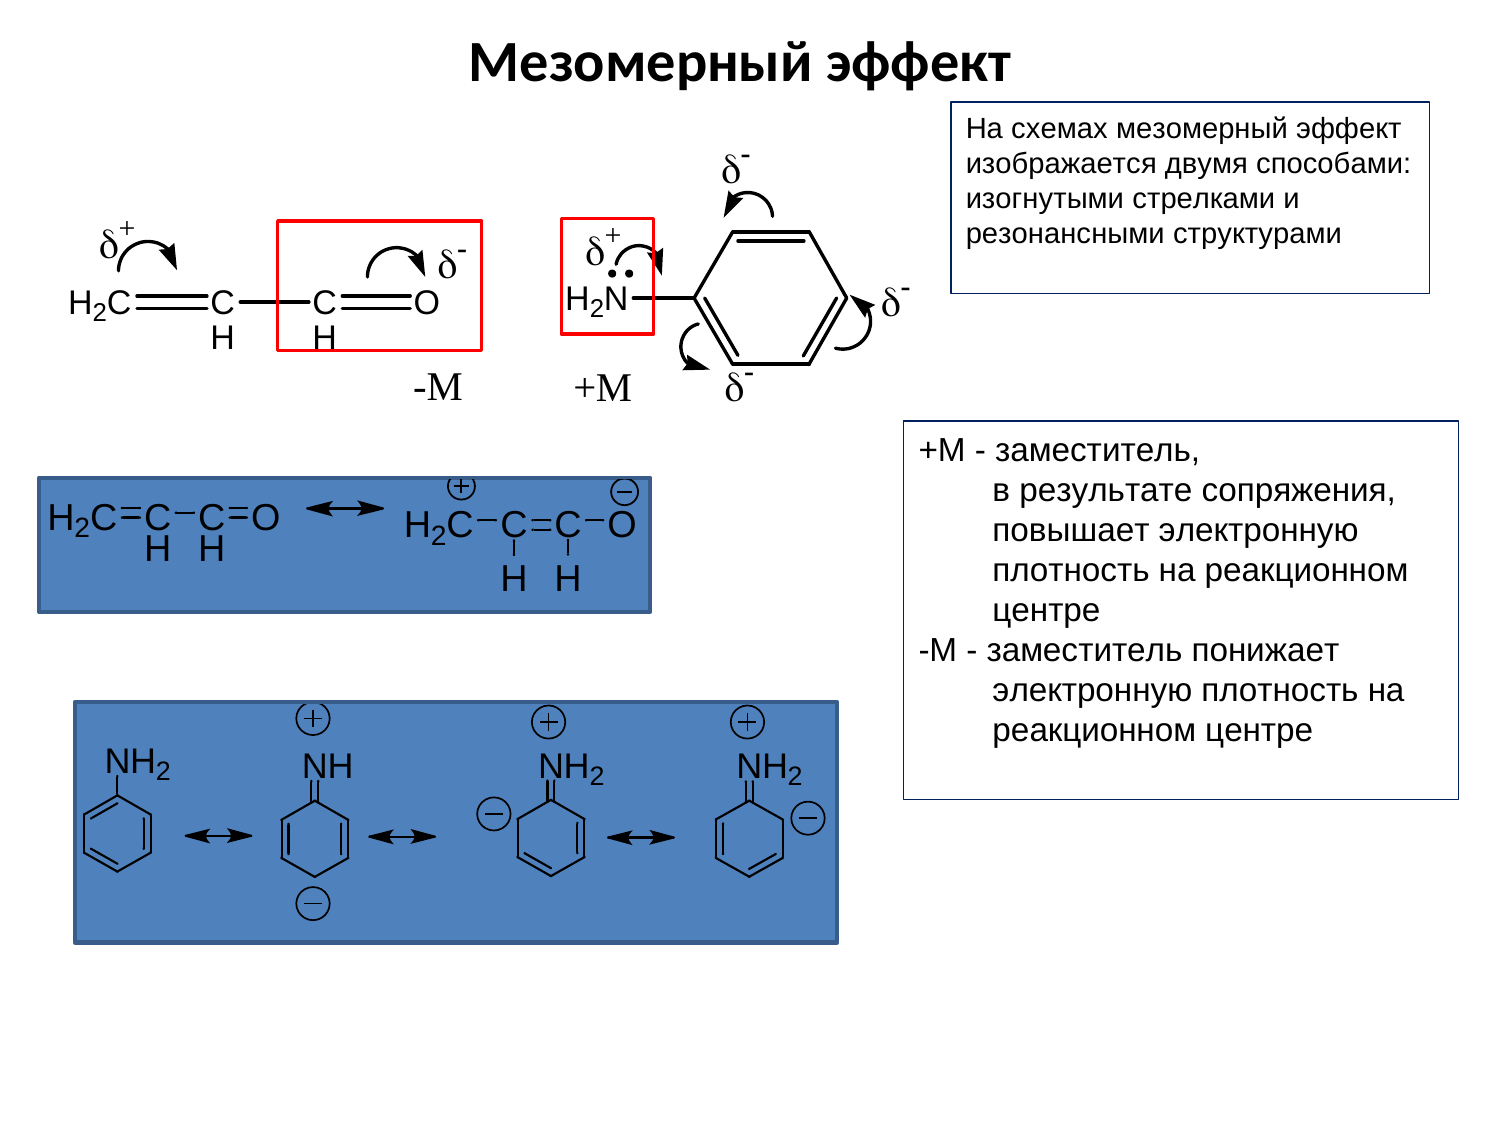

# Мезомерный эффект
На схемах мезомерный эффект
изображается двумя способами:
изогнутыми стрелками и
резонансными структурами
+М - заместитель,
 в результате сопряжения,
 повышает электронную
 плотность на реакционном
 центре
-М - заместитель понижает
 электронную плотность на
 реакционном центре